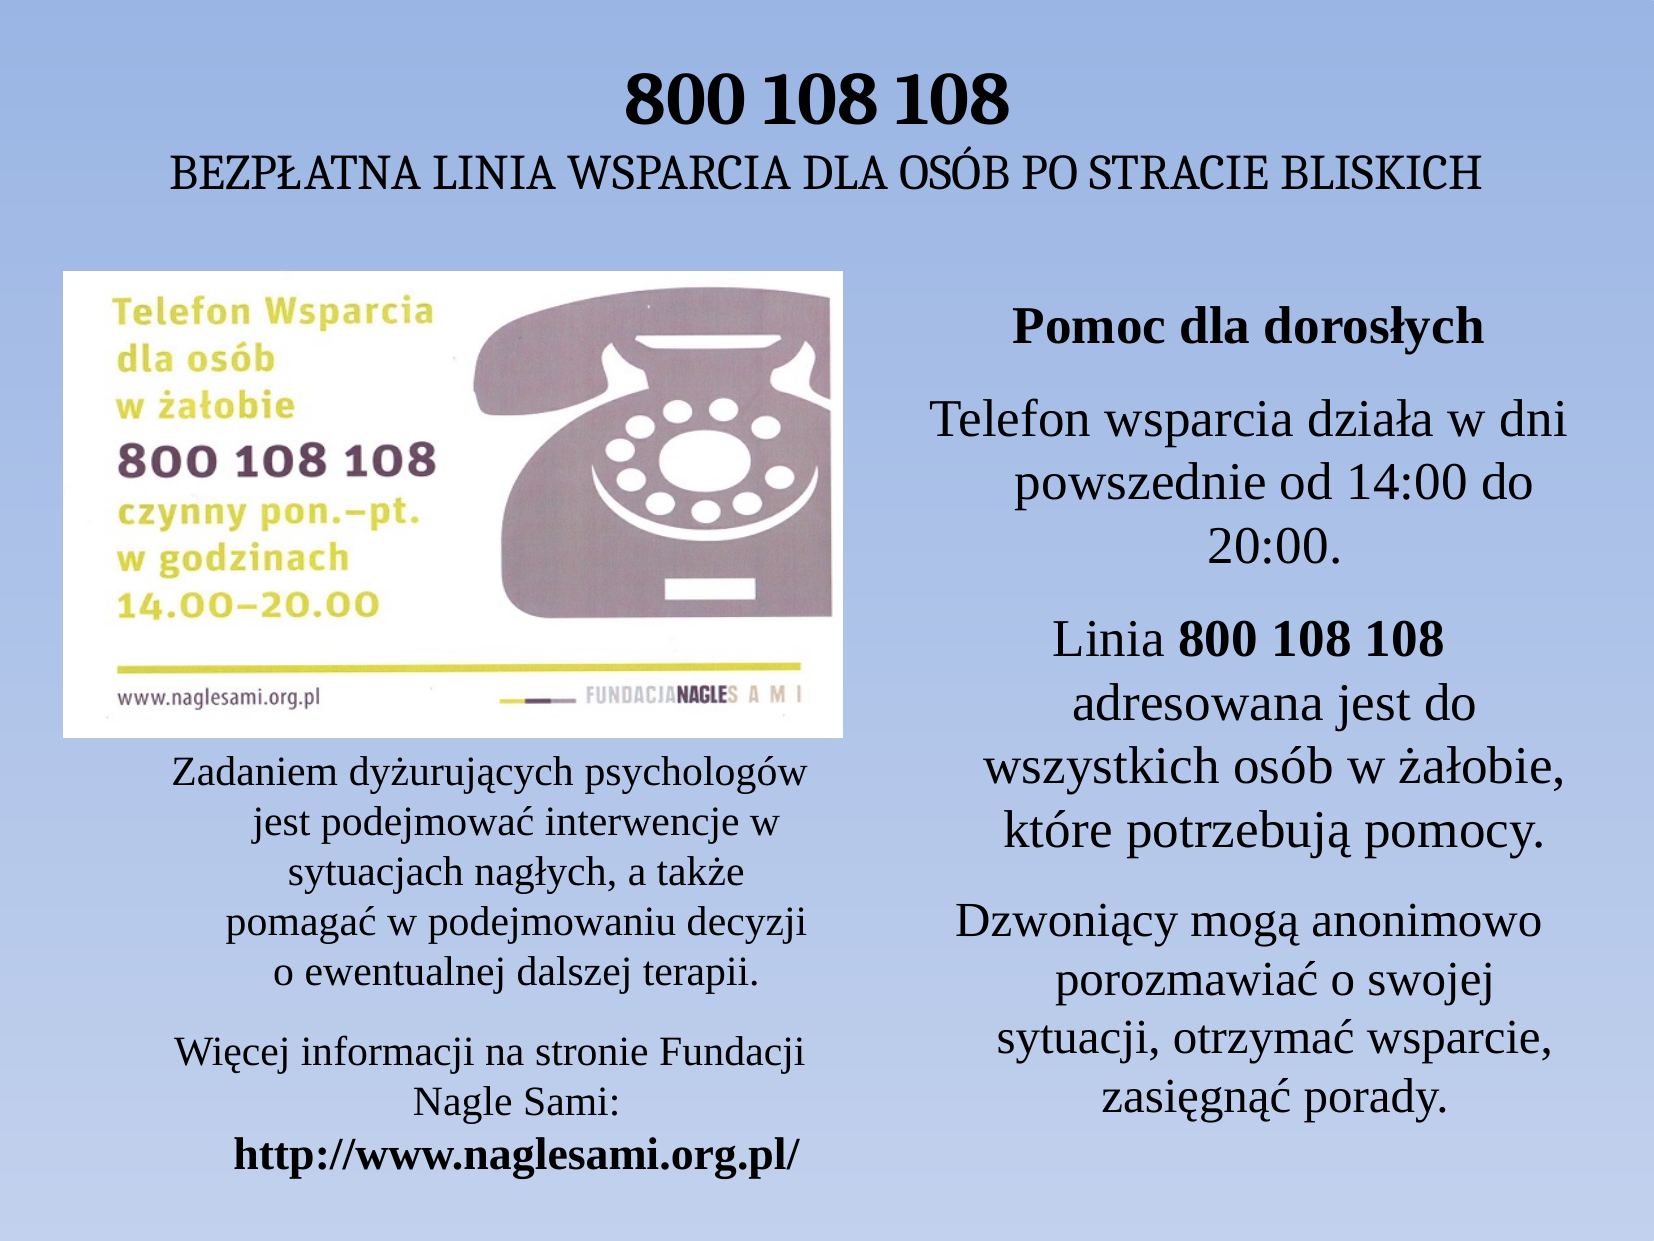

# 800 108 108 BEZPŁATNA LINIA WSPARCIA DLA OSÓB PO STRACIE BLISKICH
Pomoc dla dorosłych
Telefon wsparcia działa w dni powszednie od 14:00 do 20:00.
Linia 800 108 108 adresowana jest do wszystkich osób w żałobie, które potrzebują pomocy.
Dzwoniący mogą anonimowo porozmawiać o swojej sytuacji, otrzymać wsparcie, zasięgnąć porady.
Zadaniem dyżurujących psychologów jest podejmować interwencje w sytuacjach nagłych, a także pomagać w podejmowaniu decyzji o ewentualnej dalszej terapii.
Więcej informacji na stronie Fundacji Nagle Sami: http://www.naglesami.org.pl/